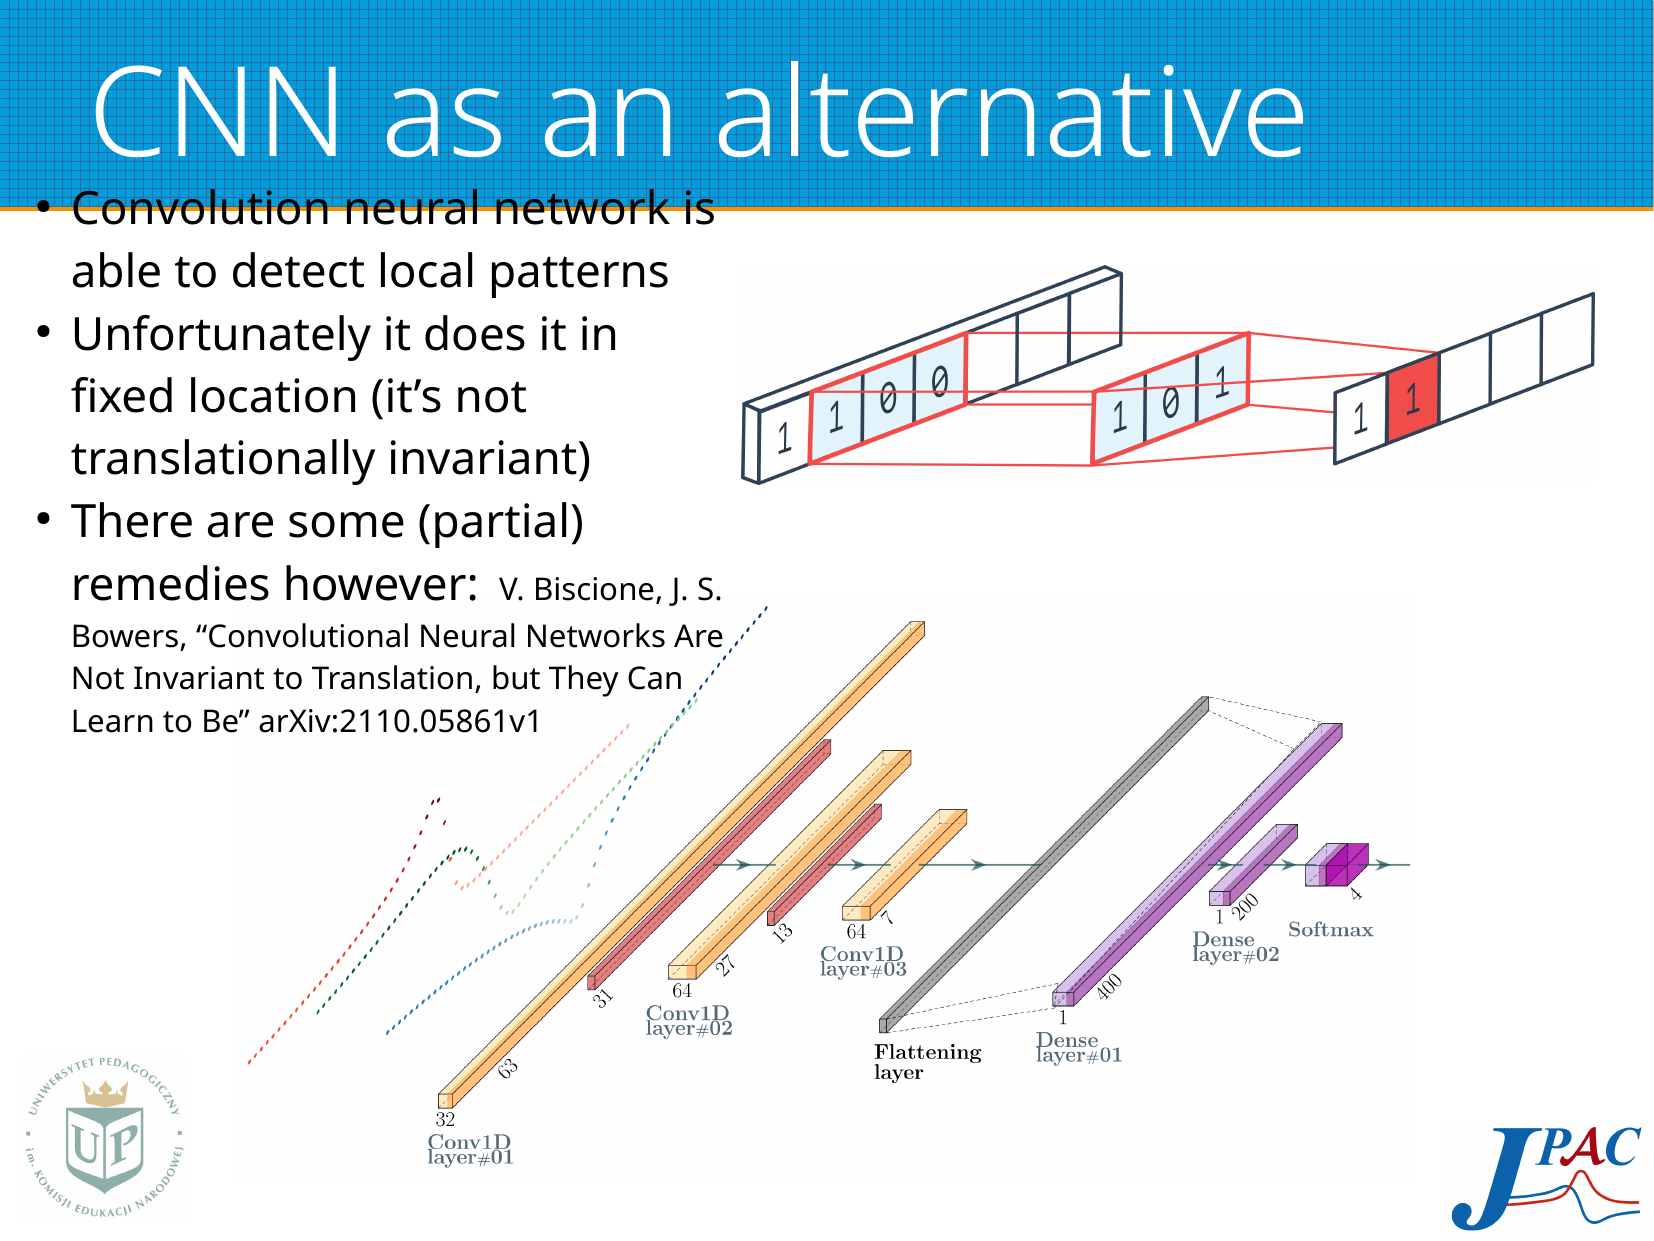

# CNN as an alternative
Convolution neural network is able to detect local patterns
Unfortunately it does it in fixed location (it’s not translationally invariant)
There are some (partial) remedies however: V. Biscione, J. S. Bowers, “Convolutional Neural Networks Are Not Invariant to Translation, but They Can Learn to Be” arXiv:2110.05861v1